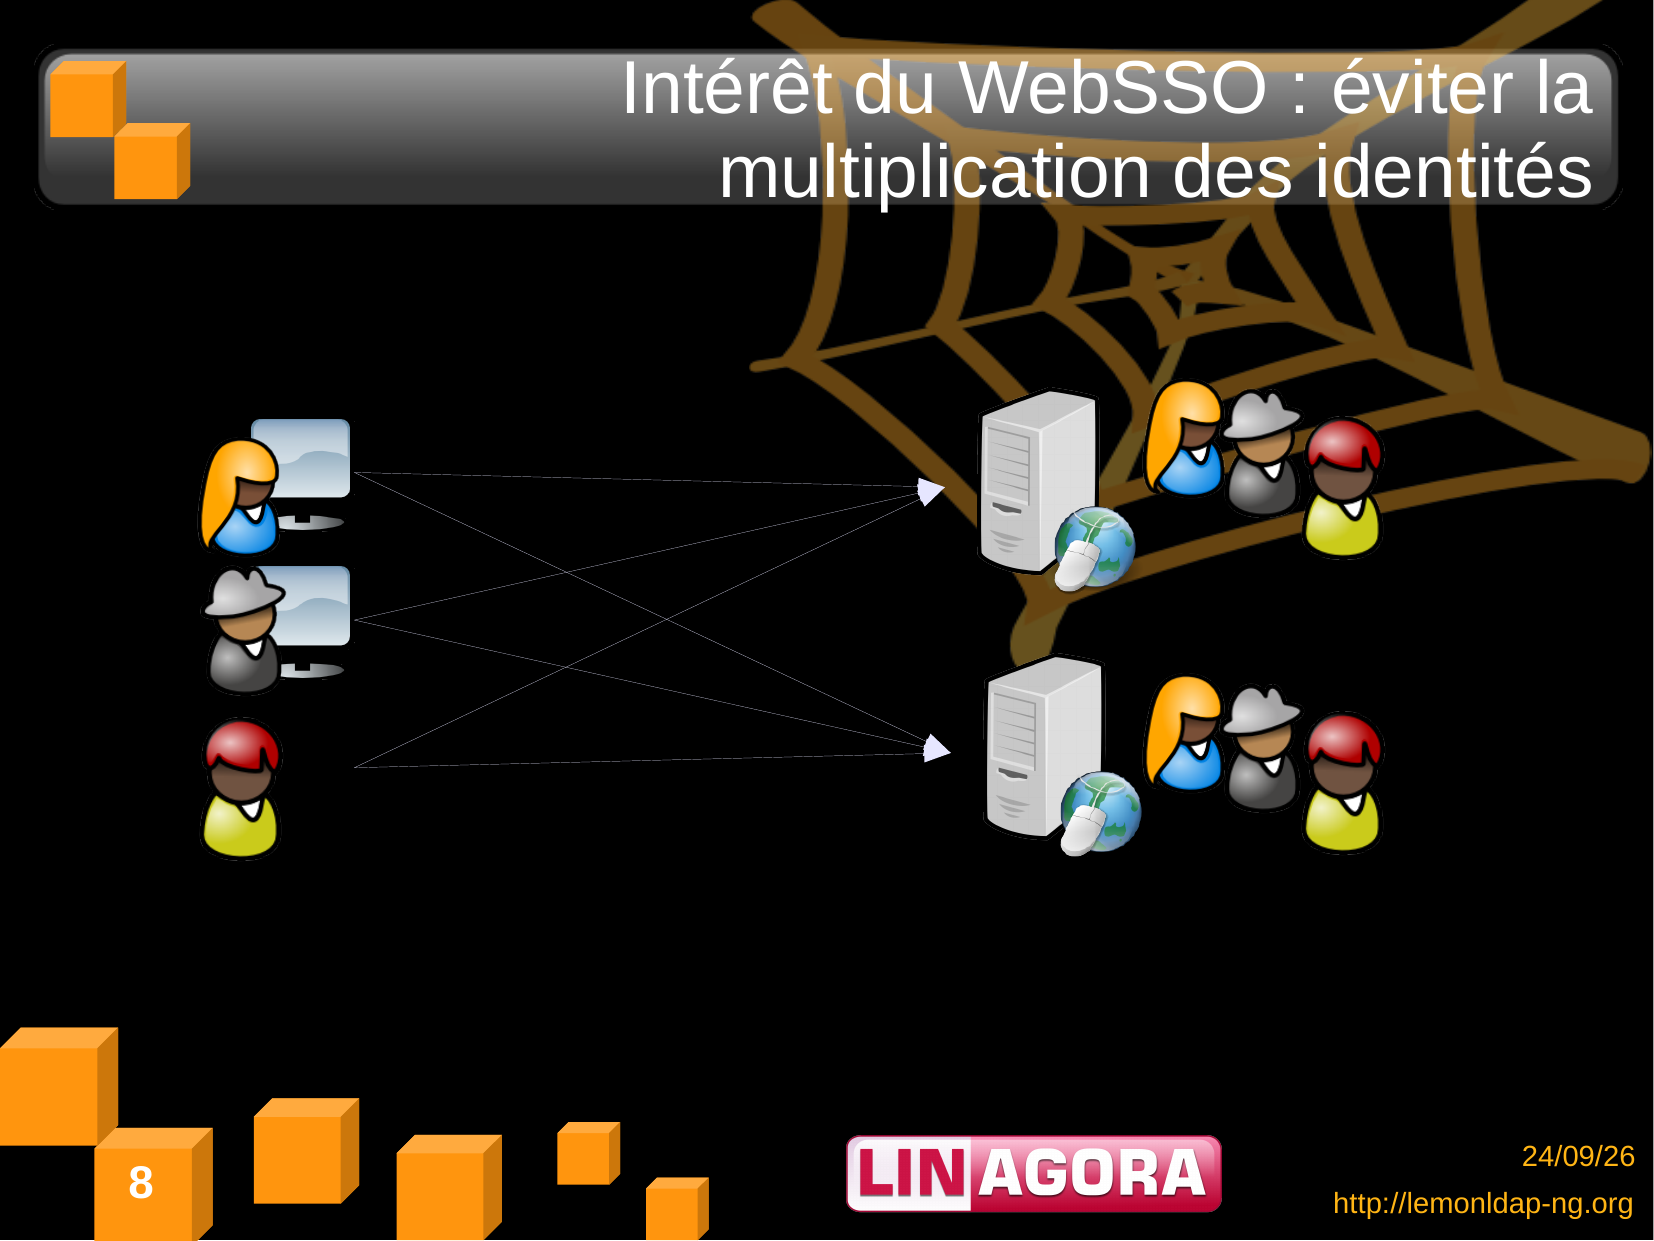

# Intérêt du WebSSO : éviter la multiplication des identités
8
http://lemonldap-ng.org